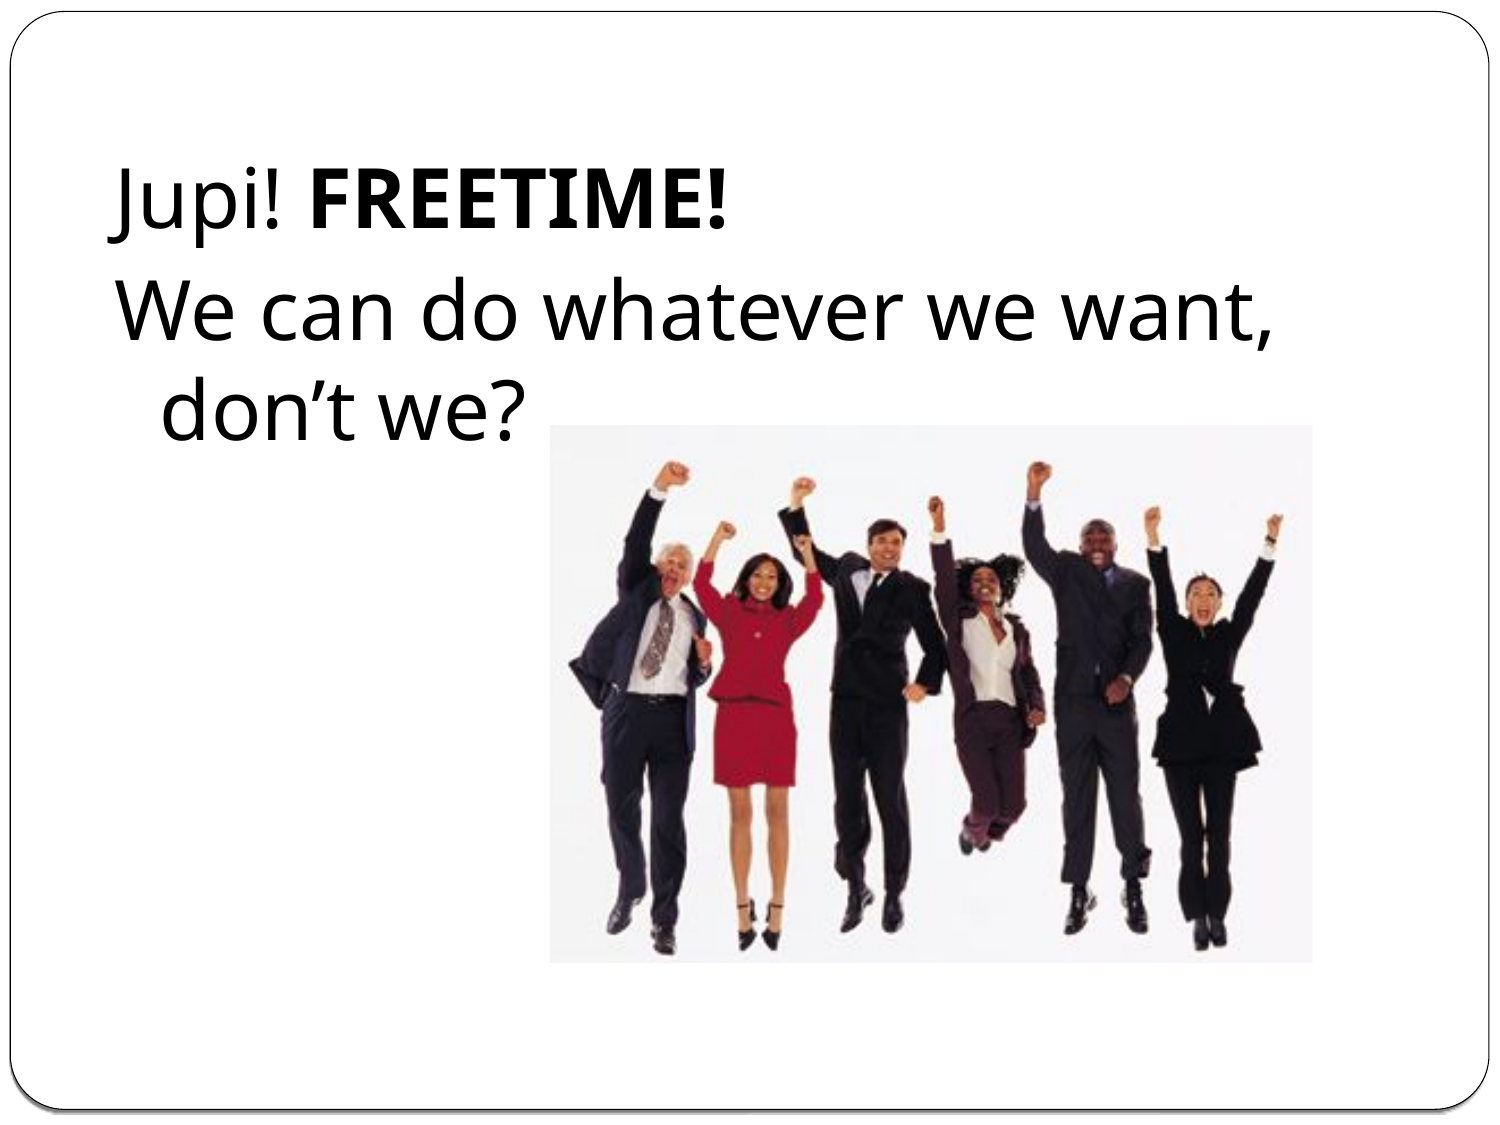

# Jupi! FREETIME!
We can do whatever we want, don’t we?